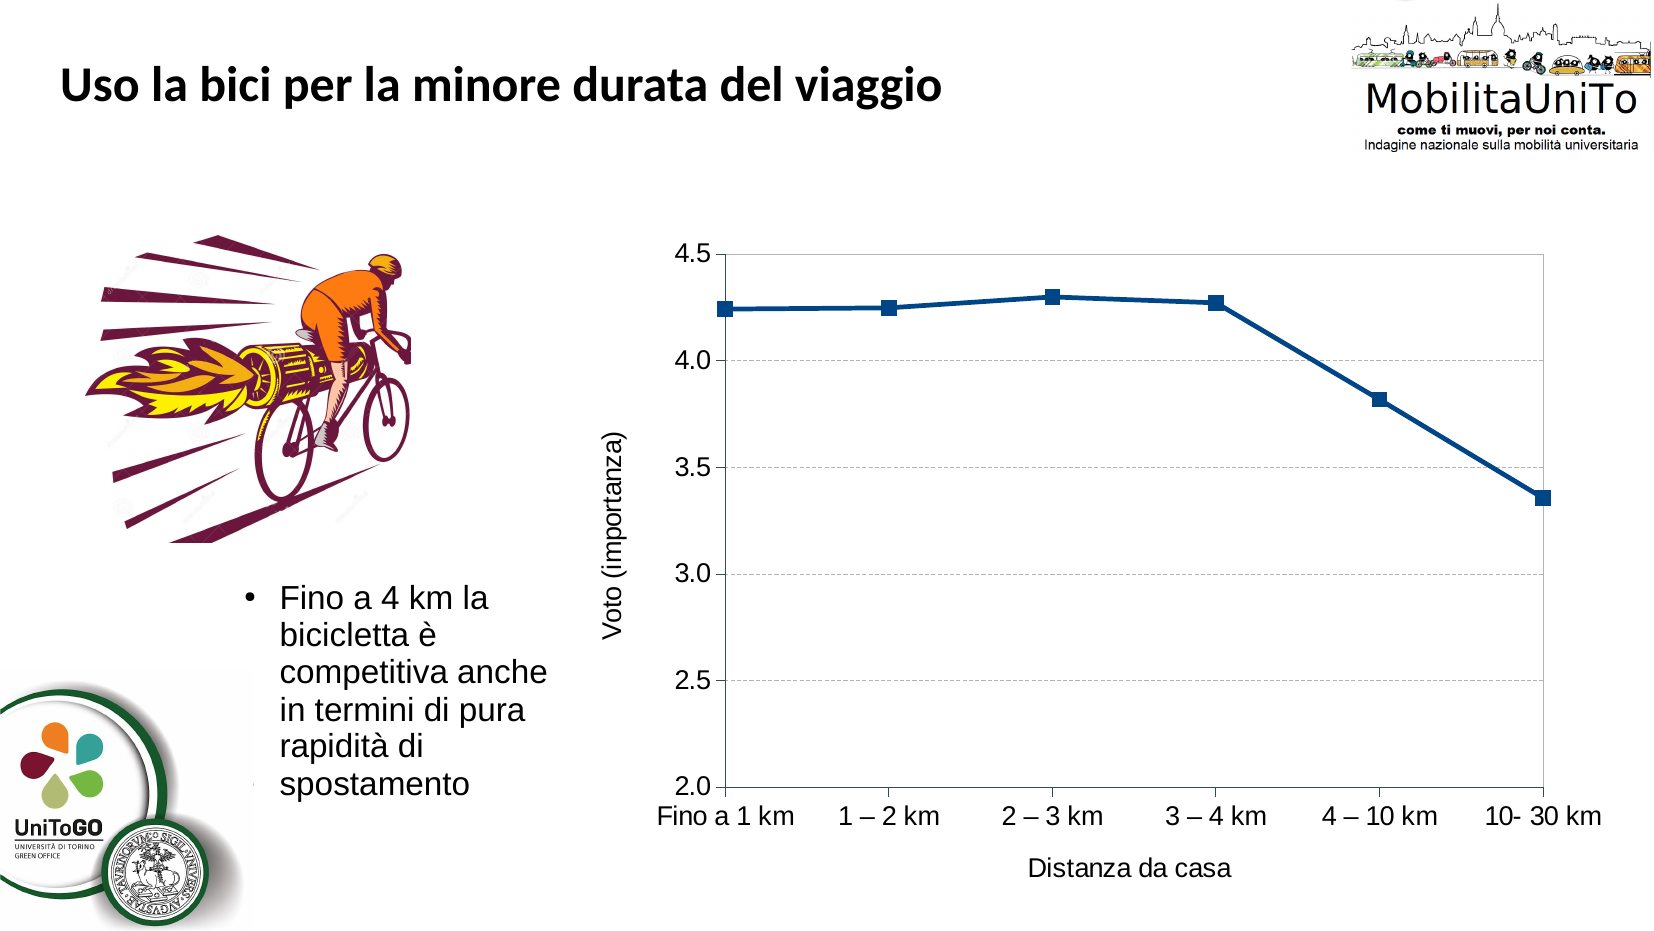

Uso la bici per la minore durata del viaggio
### Chart
| Category | Minore durata del viaggio |
|---|---|
| Fino a 1 km | 4.24285714285714 |
| 1 – 2 km | 4.24861878453038 |
| 2 – 3 km | 4.3 |
| 3 – 4 km | 4.27215189873418 |
| 4 – 10 km | 3.81837606837607 |
| 10- 30 km | 3.35632183908046 |
Fino a 4 km la bicicletta è competitiva anche in termini di pura rapidità di spostamento